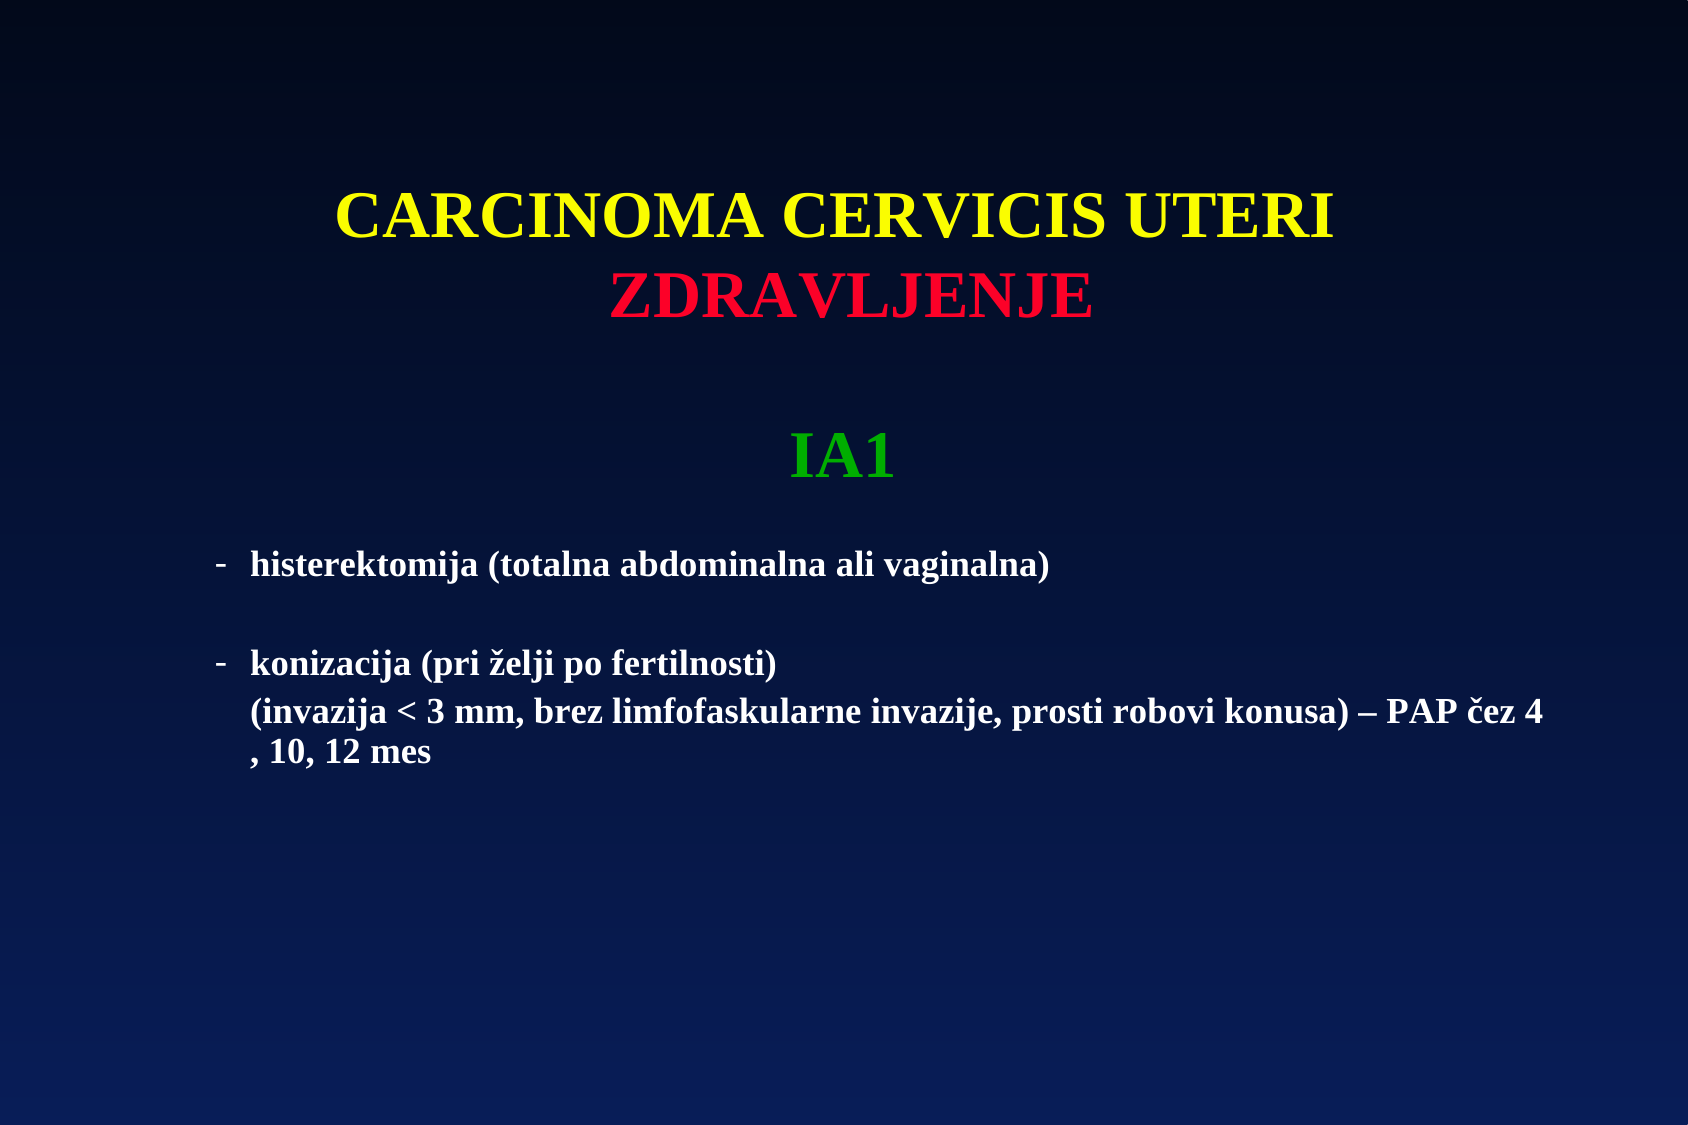

# CARCINOMA CERVICIS UTERI ZDRAVLJENJE IA1
histerektomija (totalna abdominalna ali vaginalna)
konizacija (pri želji po fertilnosti)
	(invazija < 3 mm, brez limfofaskularne invazije, prosti robovi konusa) – PAP čez 4 , 10, 12 mes